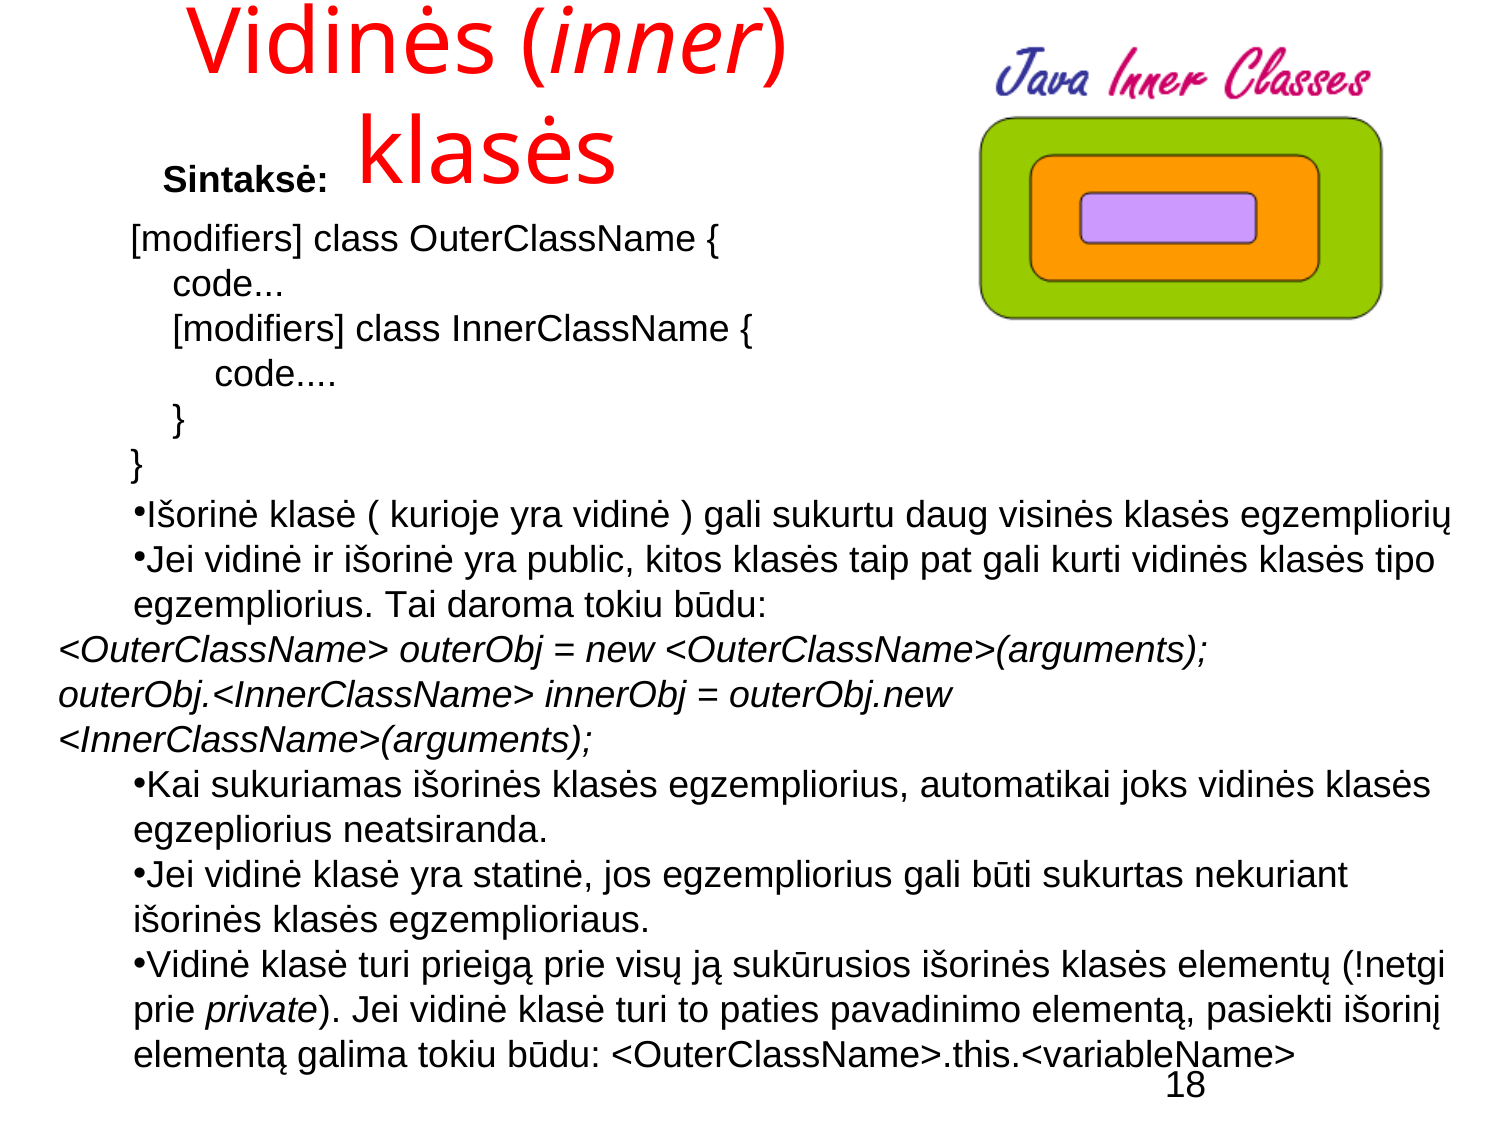

# Vidinės (inner) klasės
Sintaksė:
[modifiers] class OuterClassName {
 code...
 [modifiers] class InnerClassName {
 code....
 }
}
Išorinė klasė ( kurioje yra vidinė ) gali sukurtu daug visinės klasės egzempliorių
Jei vidinė ir išorinė yra public, kitos klasės taip pat gali kurti vidinės klasės tipo egzempliorius. Tai daroma tokiu būdu:
<OuterClassName> outerObj = new <OuterClassName>(arguments);
outerObj.<InnerClassName> innerObj = outerObj.new <InnerClassName>(arguments);
Kai sukuriamas išorinės klasės egzempliorius, automatikai joks vidinės klasės egzepliorius neatsiranda.
Jei vidinė klasė yra statinė, jos egzempliorius gali būti sukurtas nekuriant išorinės klasės egzemplioriaus.
Vidinė klasė turi prieigą prie visų ją sukūrusios išorinės klasės elementų (!netgi prie private). Jei vidinė klasė turi to paties pavadinimo elementą, pasiekti išorinį elementą galima tokiu būdu: <OuterClassName>.this.<variableName>
18